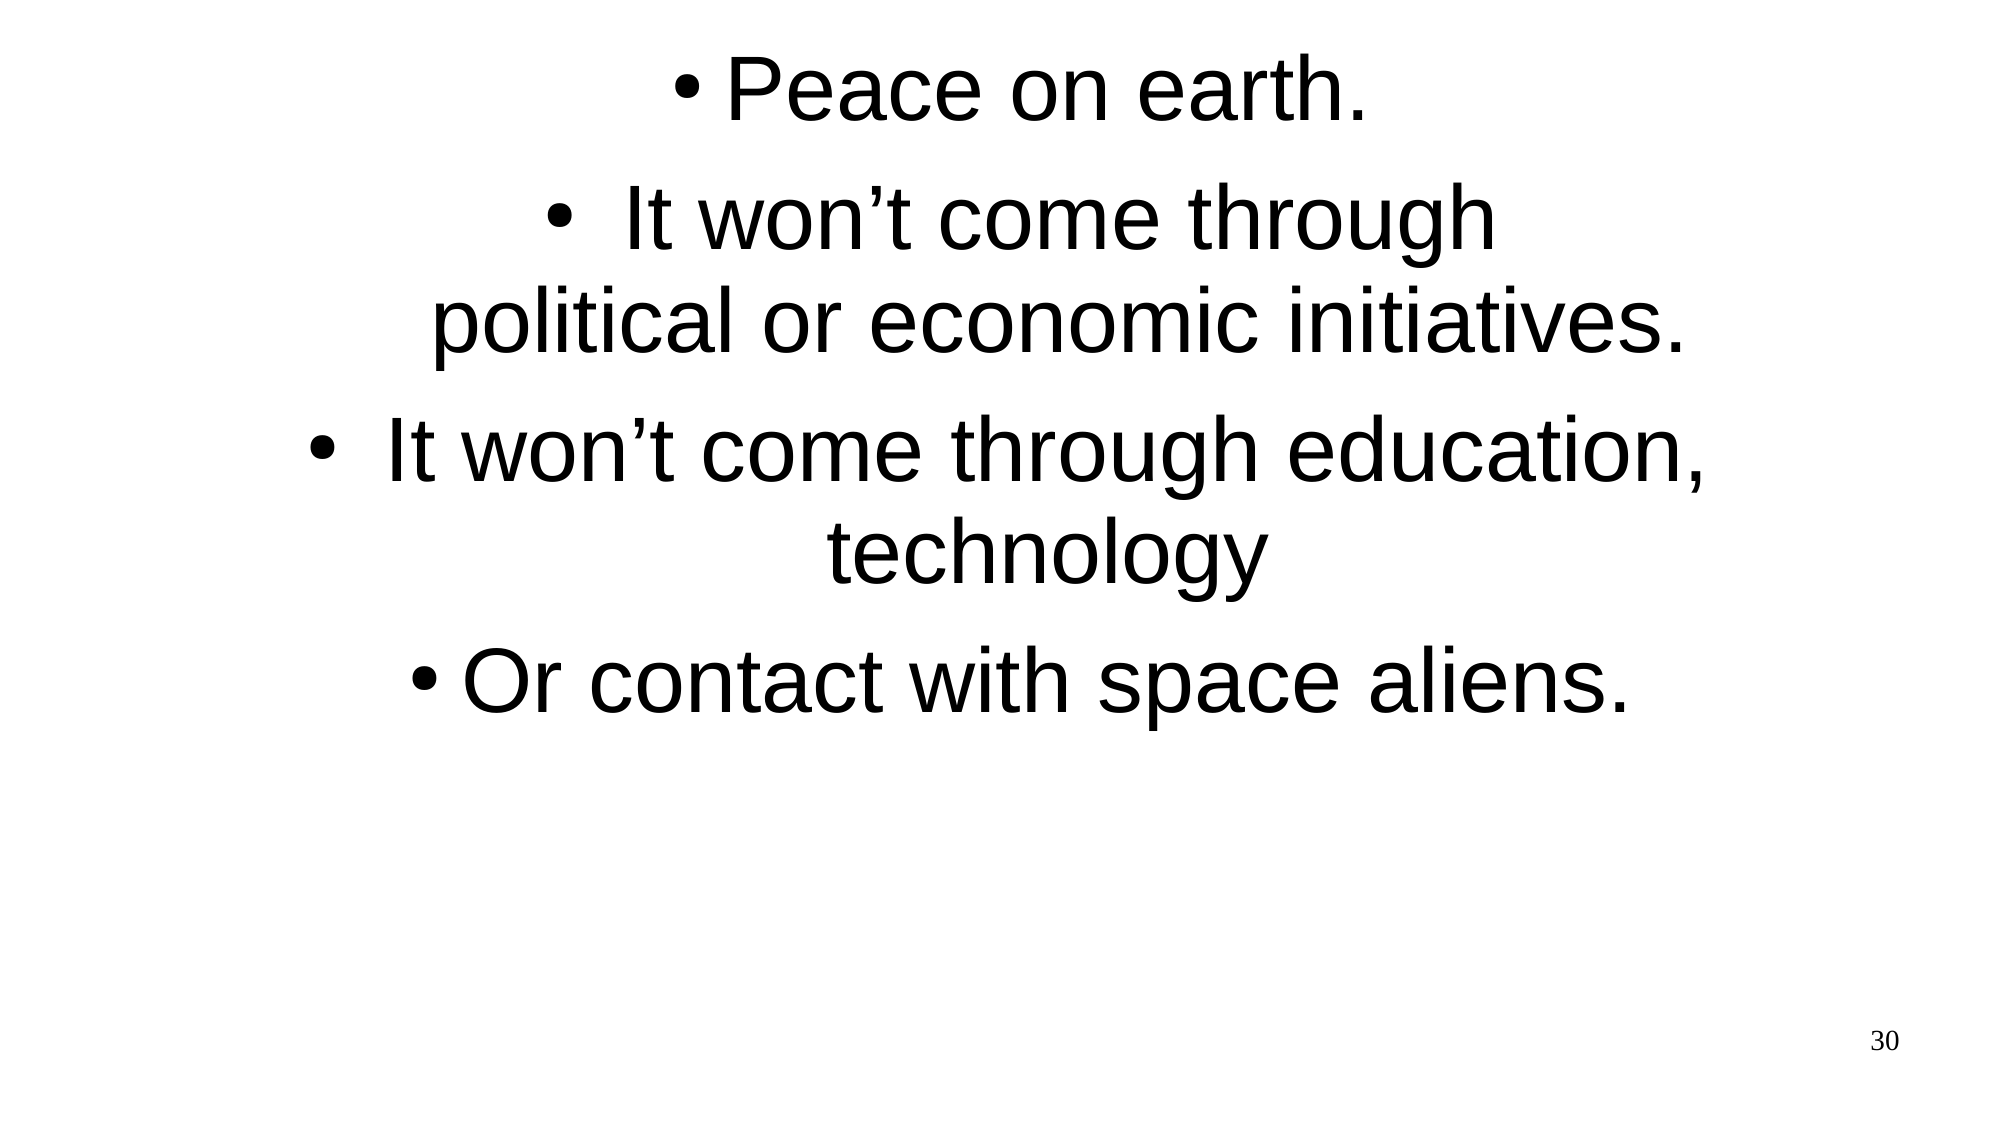

# Peace on earth.
 It won’t come through
 political or economic initiatives.
 It won’t come through education,
technology
Or contact with space aliens.
30